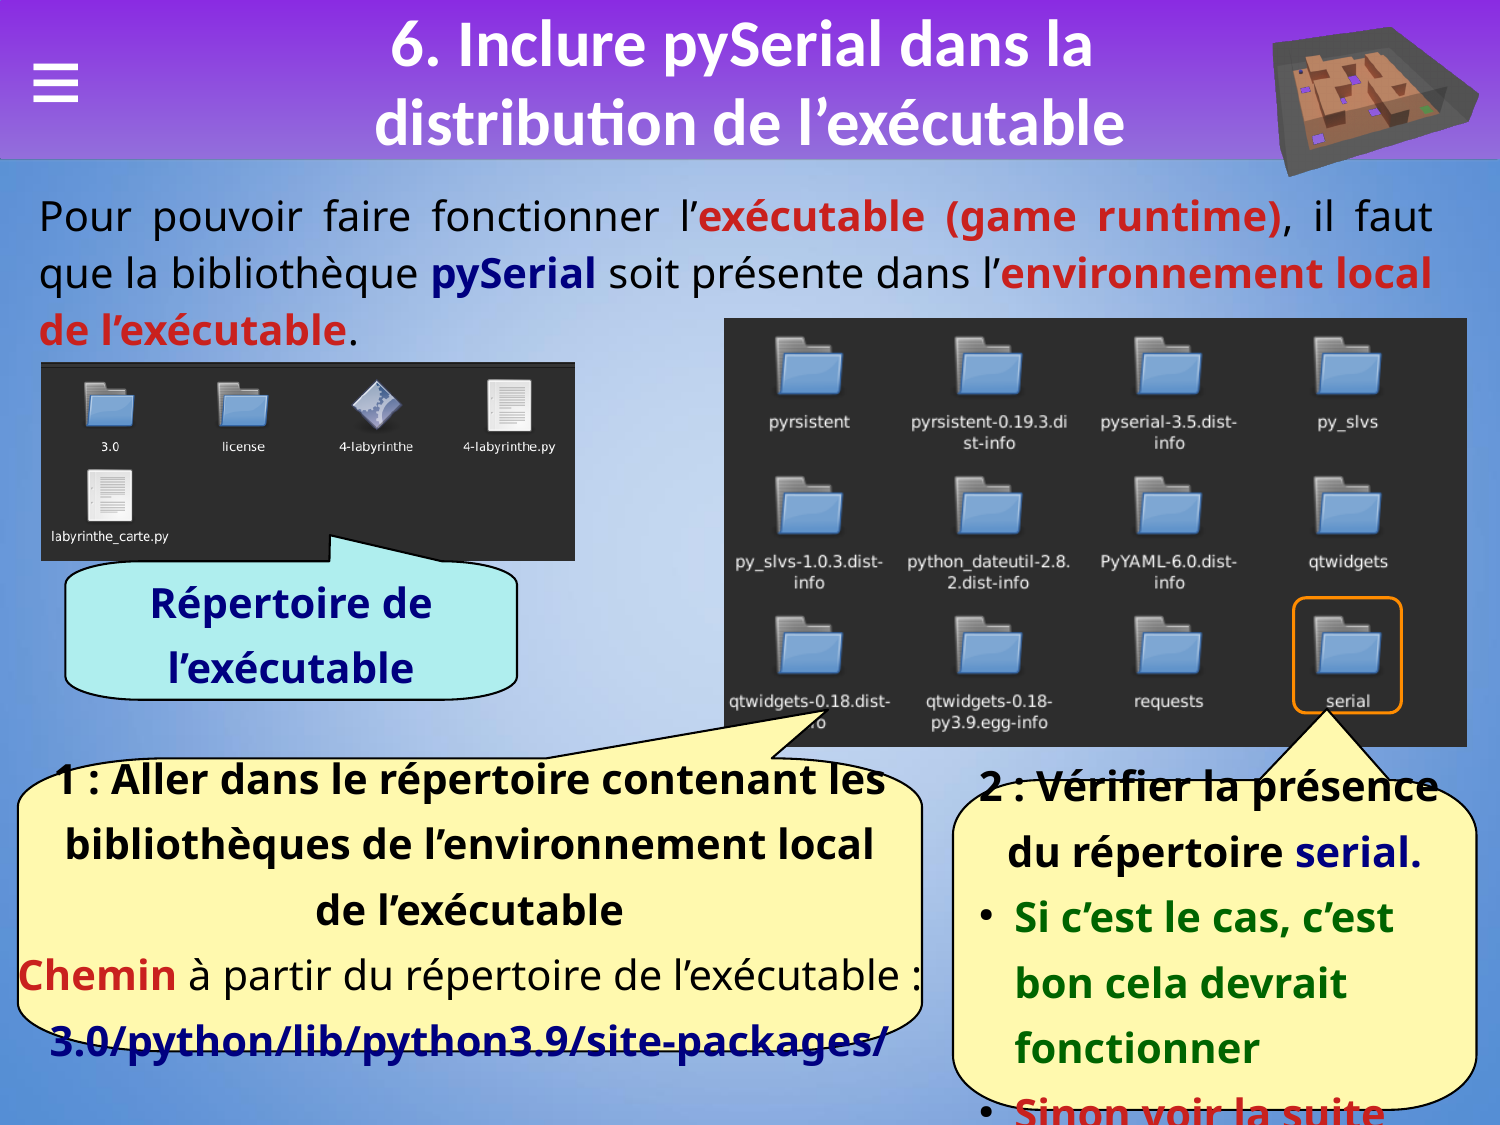

6. Inclure pySerial dans la
distribution de l’exécutable
≡
Pour pouvoir faire fonctionner l’exécutable (game runtime), il faut que la bibliothèque pySerial soit présente dans l’environnement local de l’exécutable.
Répertoire de
l’exécutable
1 : Aller dans le répertoire contenant les
bibliothèques de l’environnement local
de l’exécutable
Chemin à partir du répertoire de l’exécutable :
3.0/python/lib/python3.9/site-packages/
2 : Vérifier la présence
du répertoire serial.
Si c’est le cas, c’est
bon cela devrait
fonctionner
Sinon voir la suite